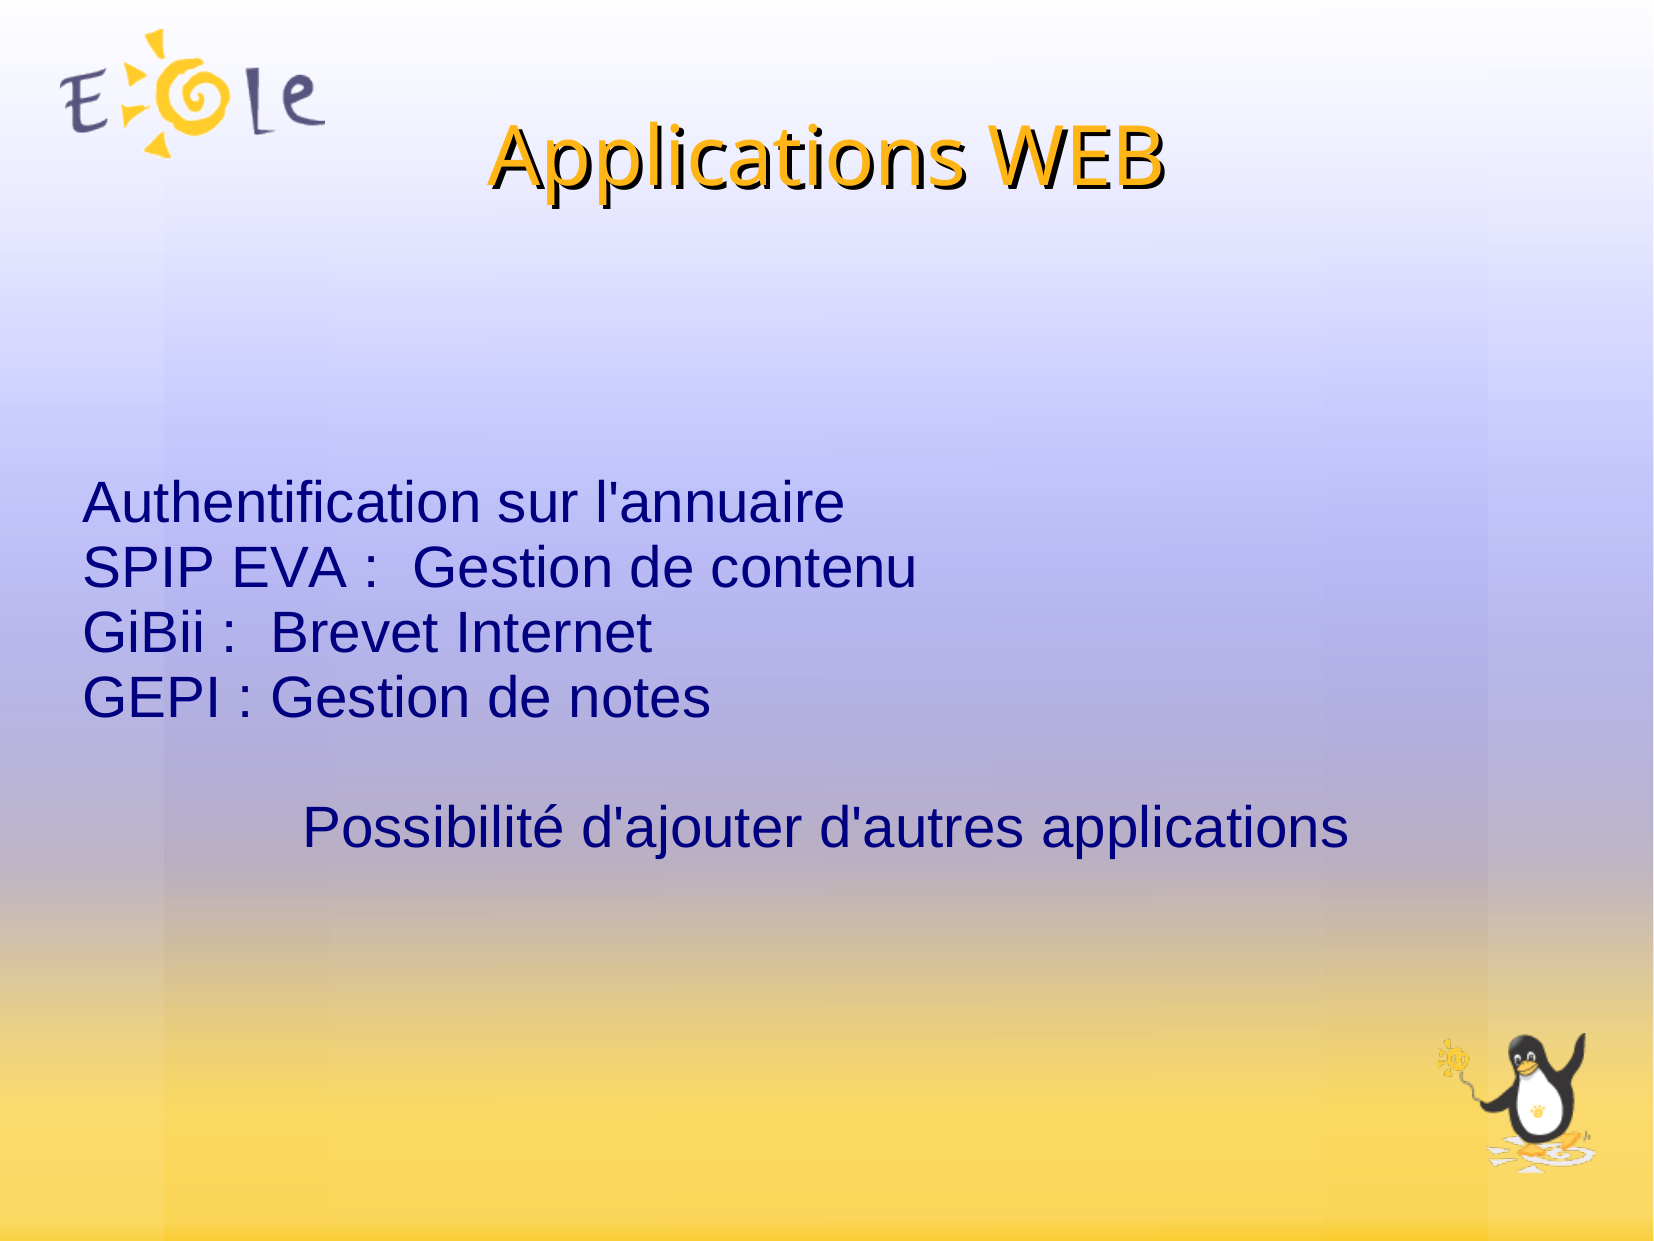

# Applications WEB
Authentification sur l'annuaire
SPIP EVA : Gestion de contenu
GiBii : Brevet Internet
GEPI : Gestion de notes
Possibilité d'ajouter d'autres applications